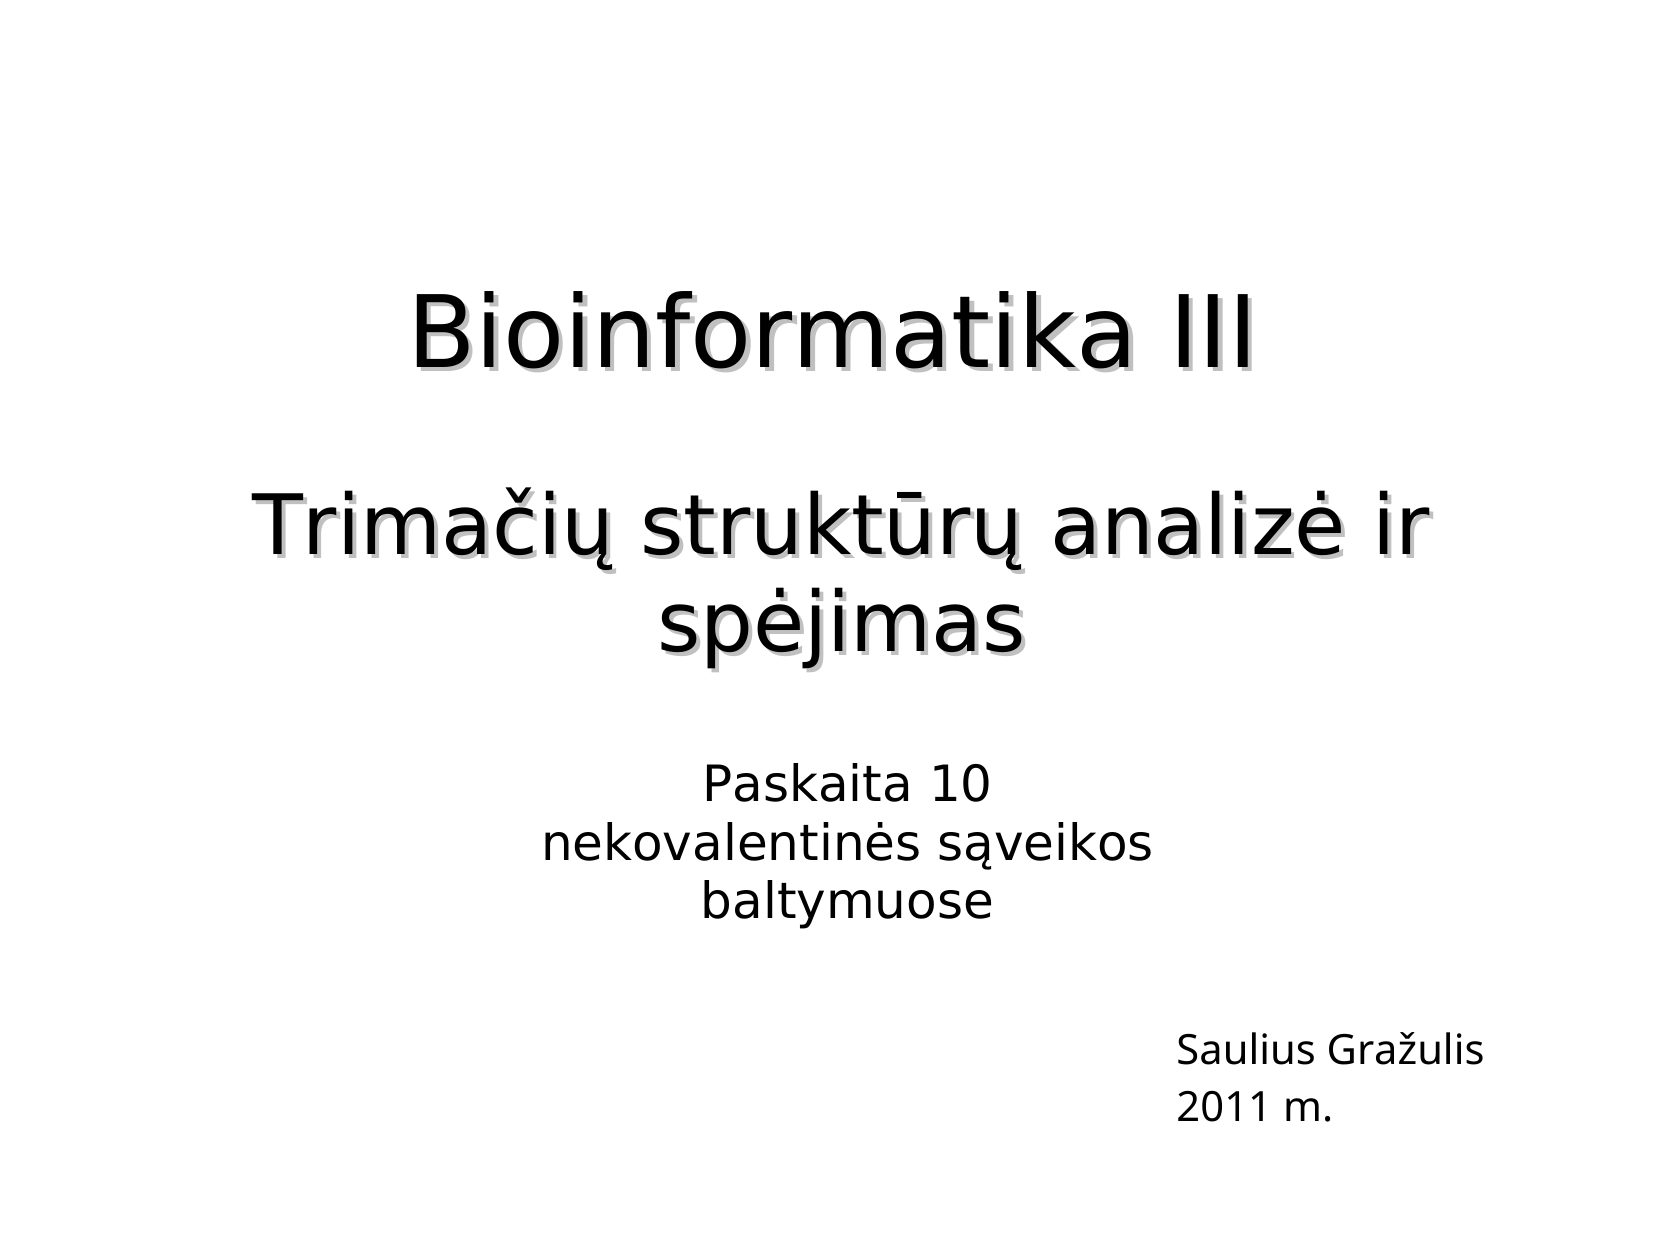

# Bioinformatika III
Trimačių struktūrų analizė ir spėjimas
Paskaita 10
nekovalentinės sąveikos baltymuose
Saulius Gražulis
2011 m.